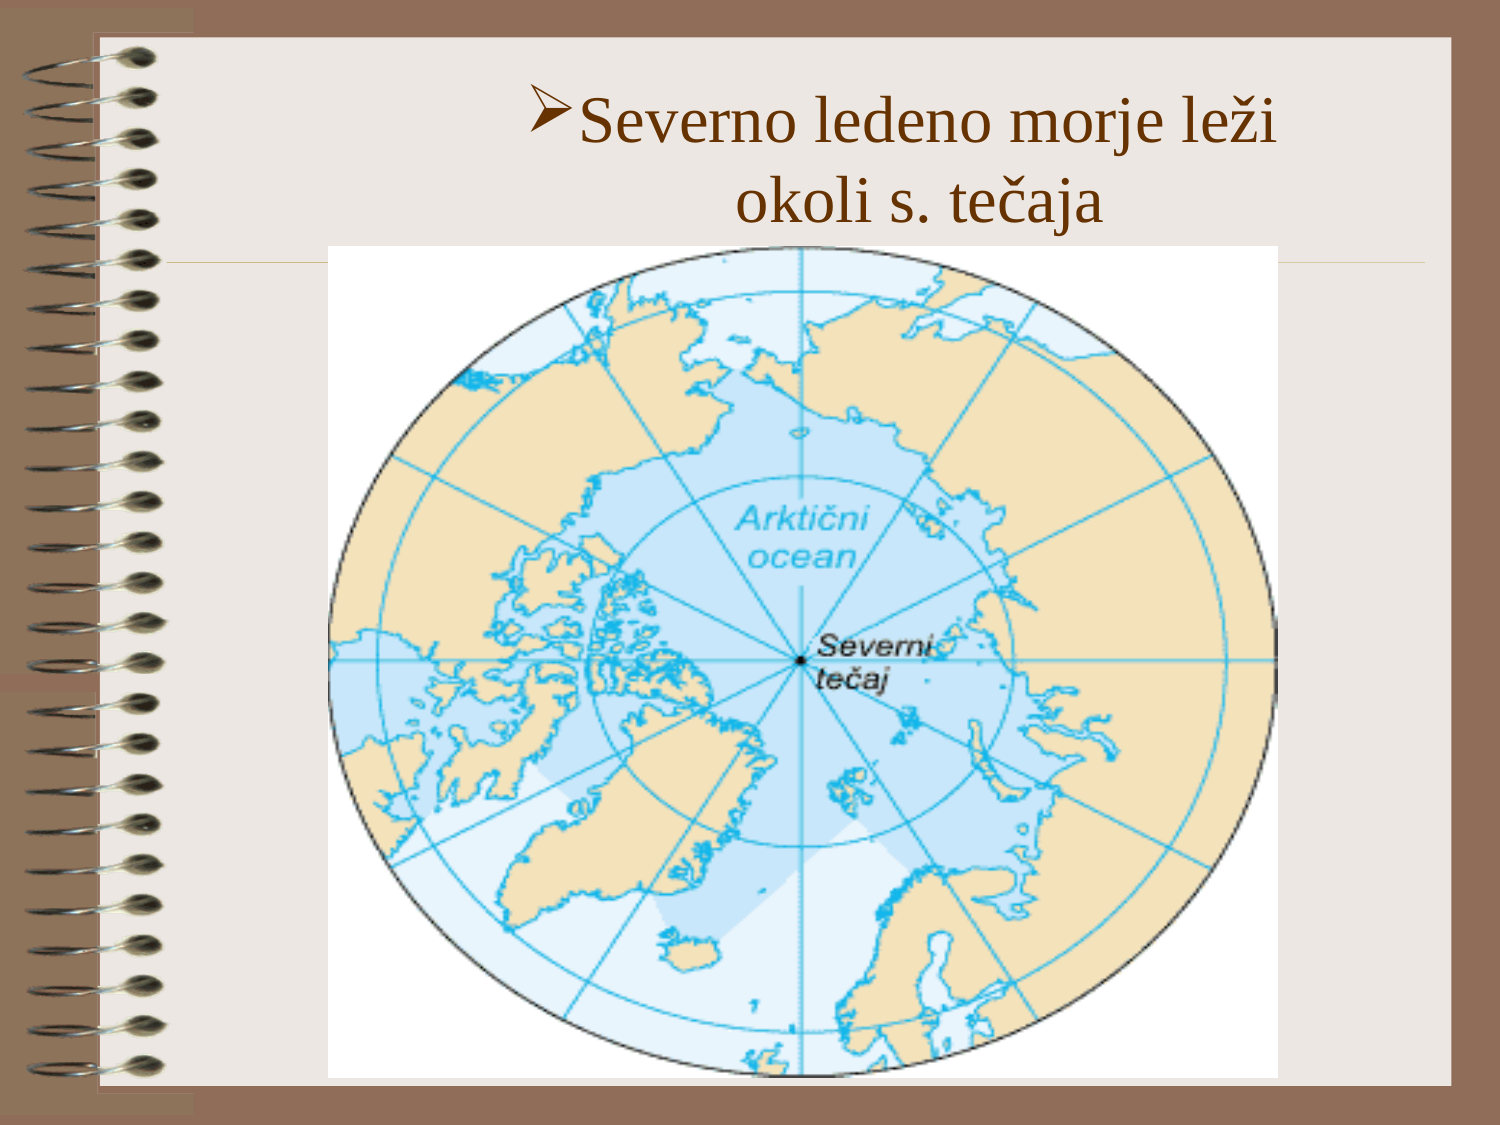

# Severno ledeno morje leži okoli s. tečaja